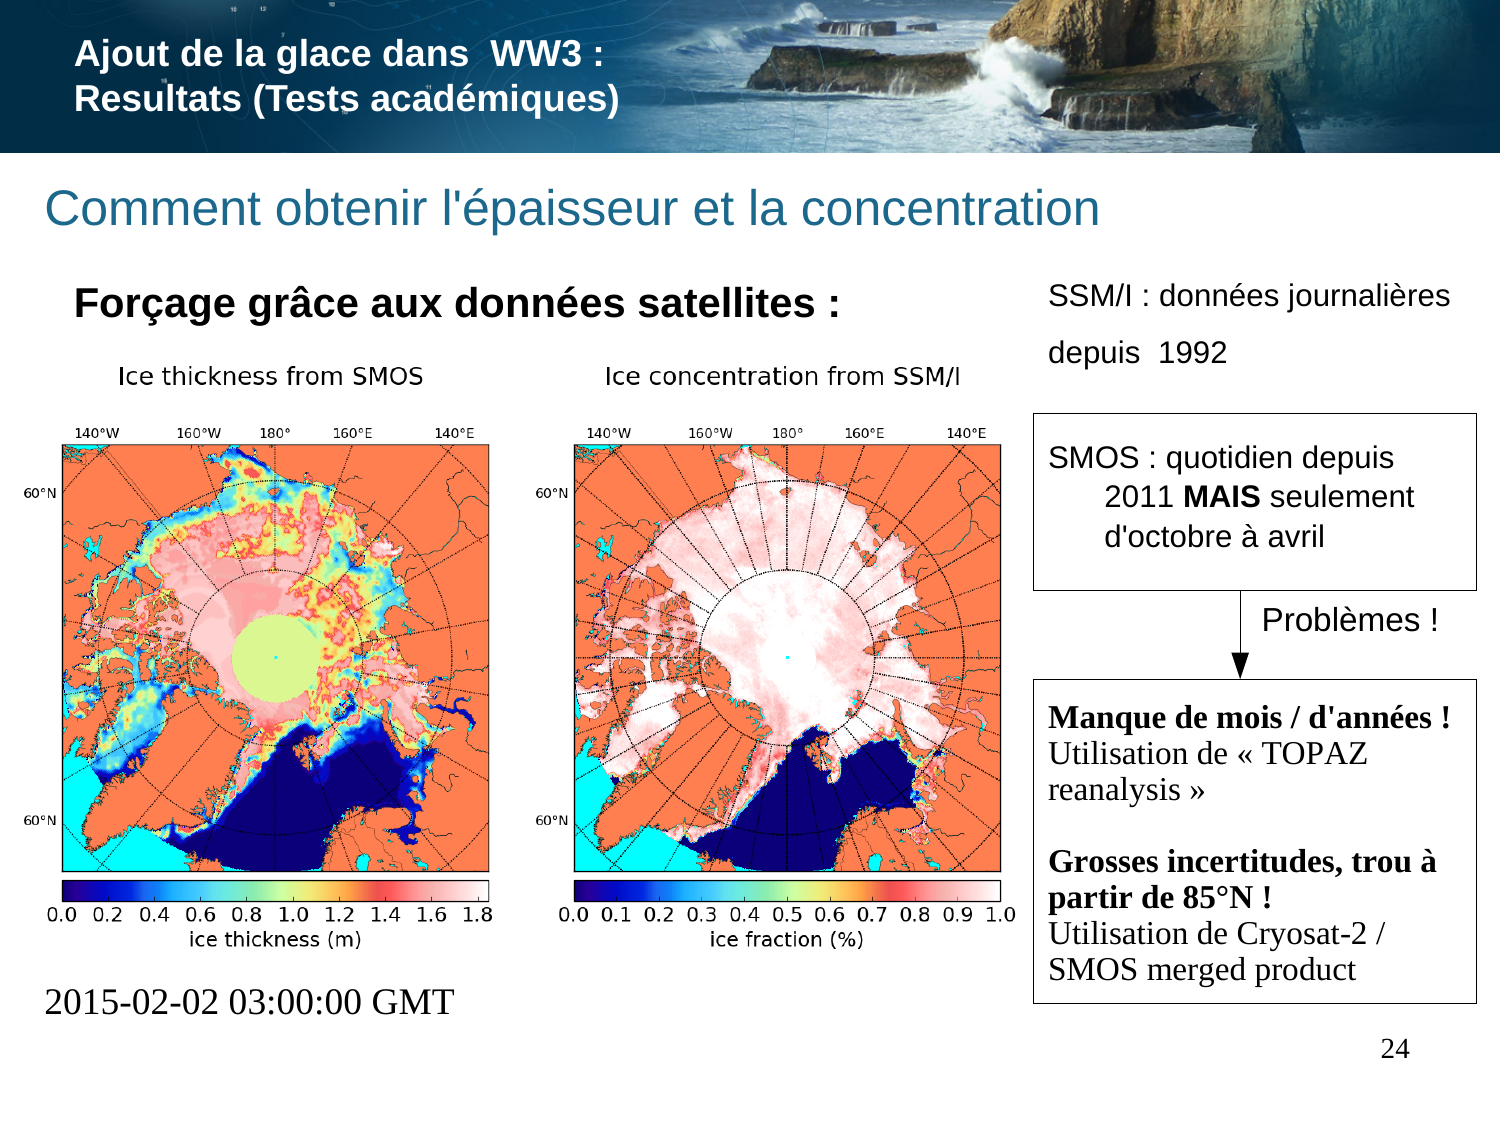

Ajout de la glace dans WW3 : Resultats (Tests académiques)
# Comment obtenir l'épaisseur et la concentration
Forçage grâce aux données satellites :
SSM/I : données journalières
depuis 1992
SMOS : quotidien depuis 2011 MAIS seulement d'octobre à avril
Problèmes !
Manque de mois / d'années !
Utilisation de « TOPAZ reanalysis »
Grosses incertitudes, trou à partir de 85°N !
Utilisation de Cryosat-2 / SMOS merged product
2015-02-02 03:00:00 GMT
24